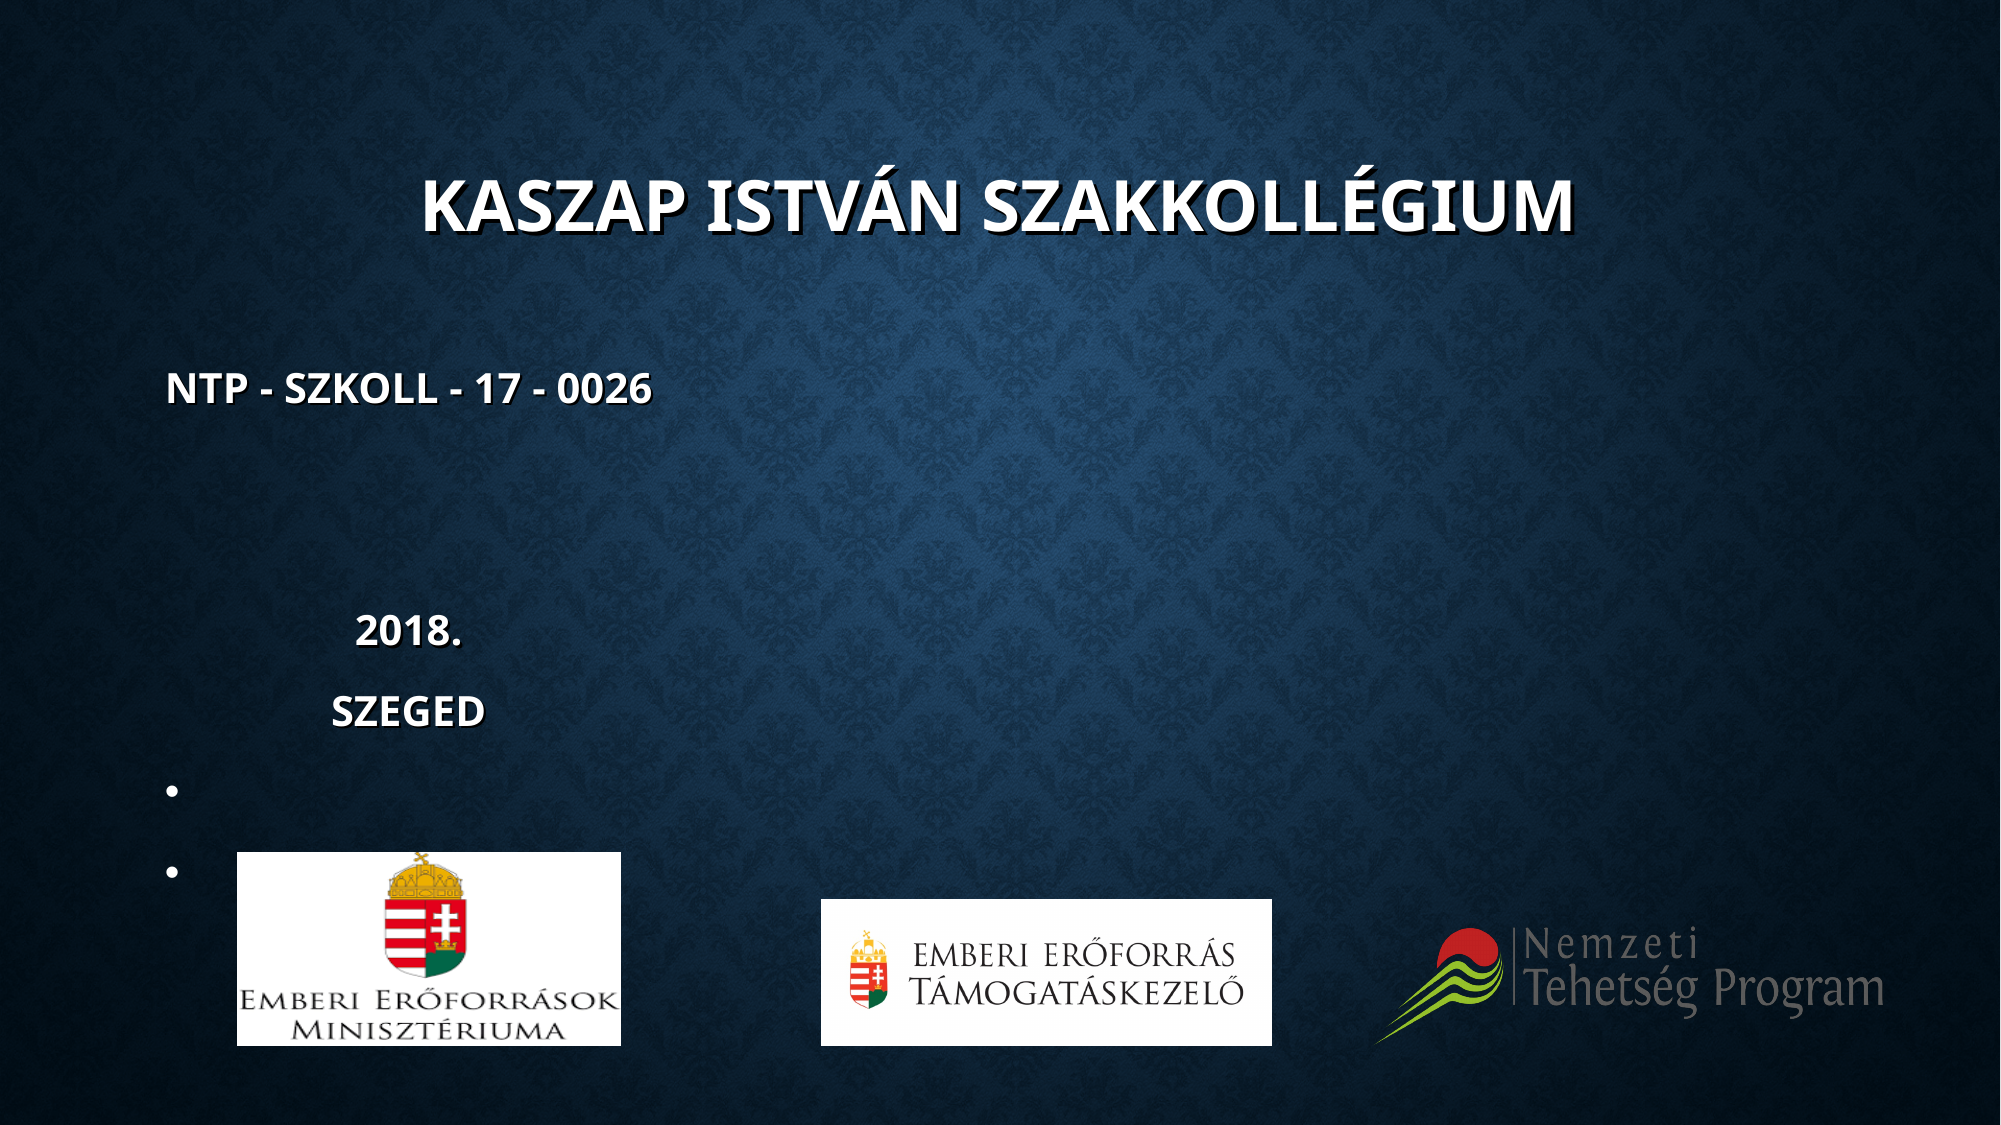

# Kaszap István Szakkollégium
NTP - SZKOLL - 17 - 0026
2018.
SZEGED